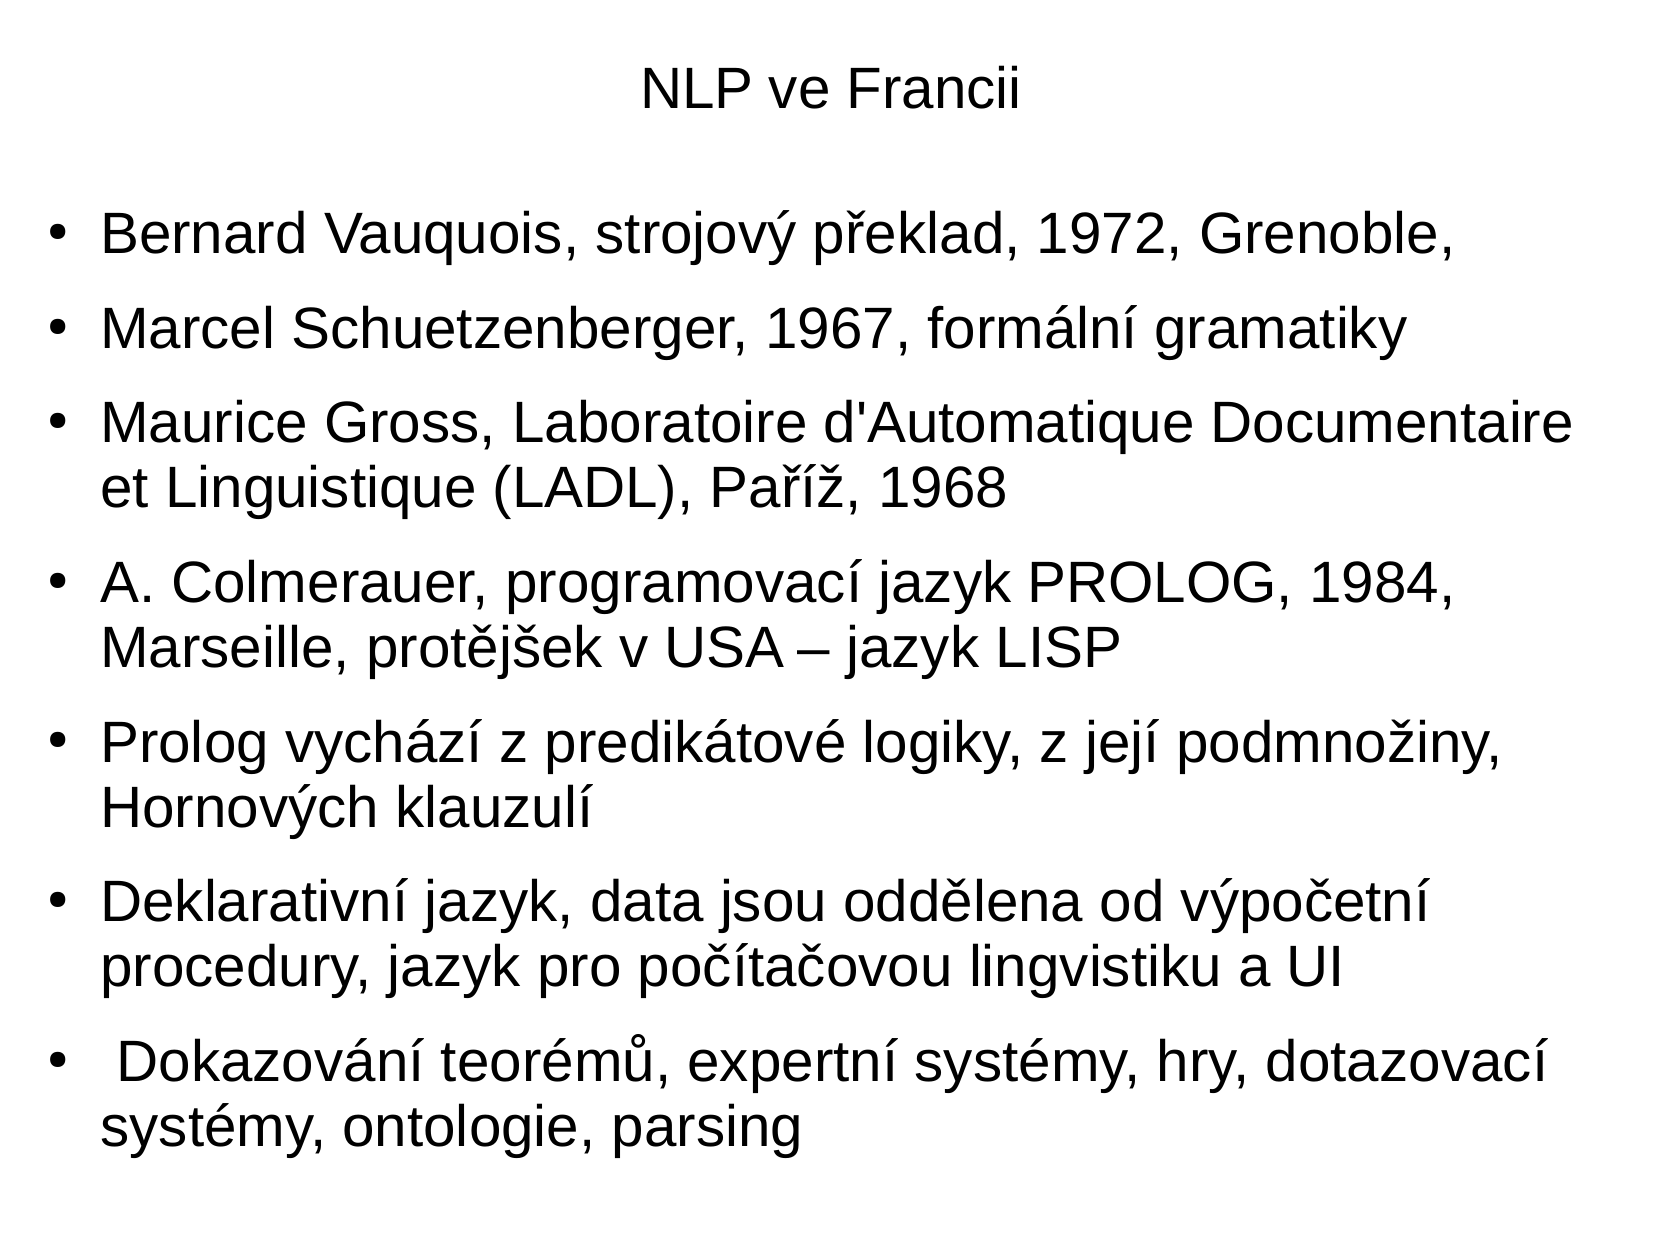

# NLP ve Francii
Bernard Vauquois, strojový překlad, 1972, Grenoble,
Marcel Schuetzenberger, 1967, formální gramatiky
Maurice Gross, Laboratoire d'Automatique Documentaire et Linguistique (LADL), Paříž, 1968
A. Colmerauer, programovací jazyk PROLOG, 1984, Marseille, protějšek v USA – jazyk LISP
Prolog vychází z predikátové logiky, z její podmnožiny, Hornových klauzulí
Deklarativní jazyk, data jsou oddělena od výpočetní procedury, jazyk pro počítačovou lingvistiku a UI
 Dokazování teorémů, expertní systémy, hry, dotazovací systémy, ontologie, parsing